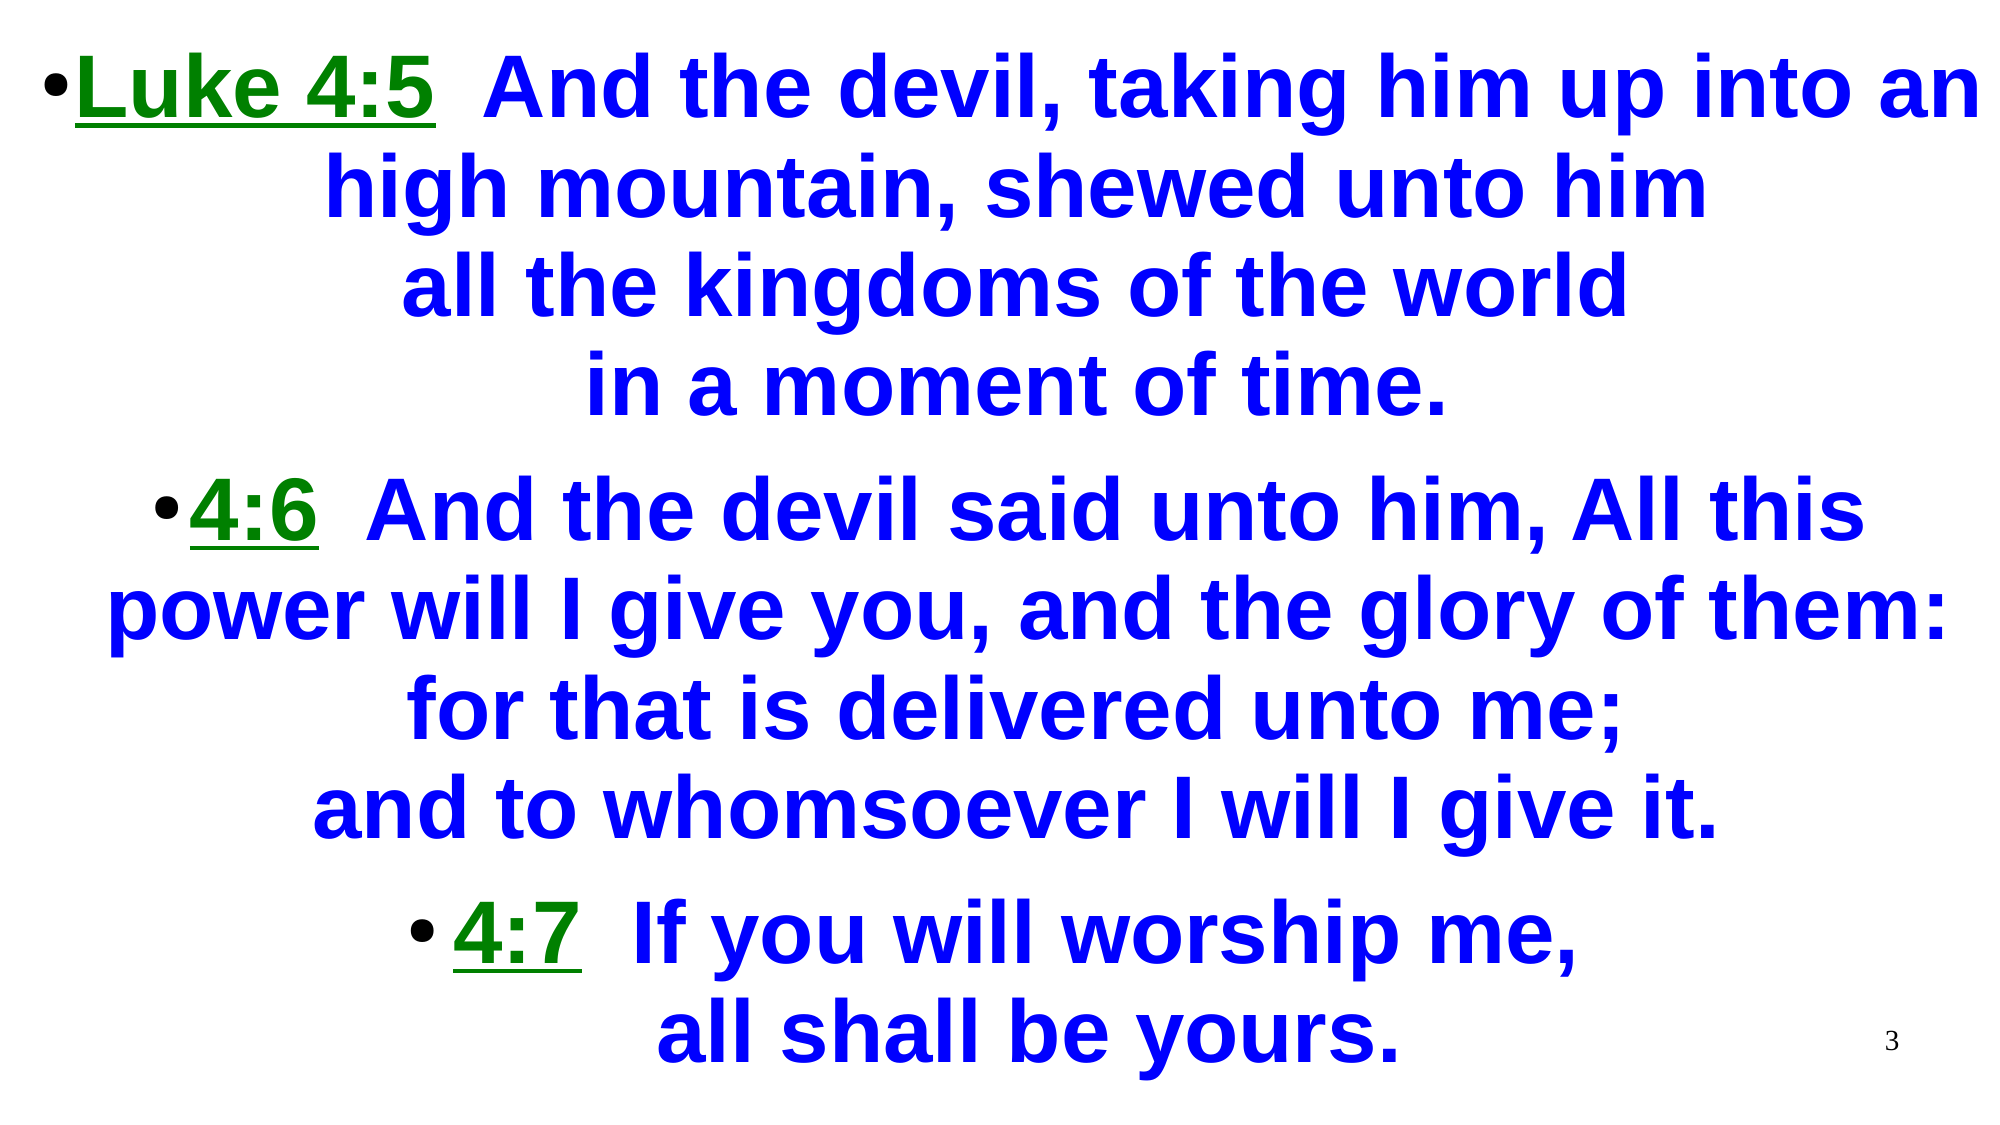

# Luke 4:5  And the devil, taking him up into an high mountain, shewed unto him all the kingdoms of the world in a moment of time.
4:6  And the devil said unto him, All this power will I give you, and the glory of them: for that is delivered unto me;
and to whomsoever I will I give it.
4:7  If you will worship me,
all shall be yours.
3